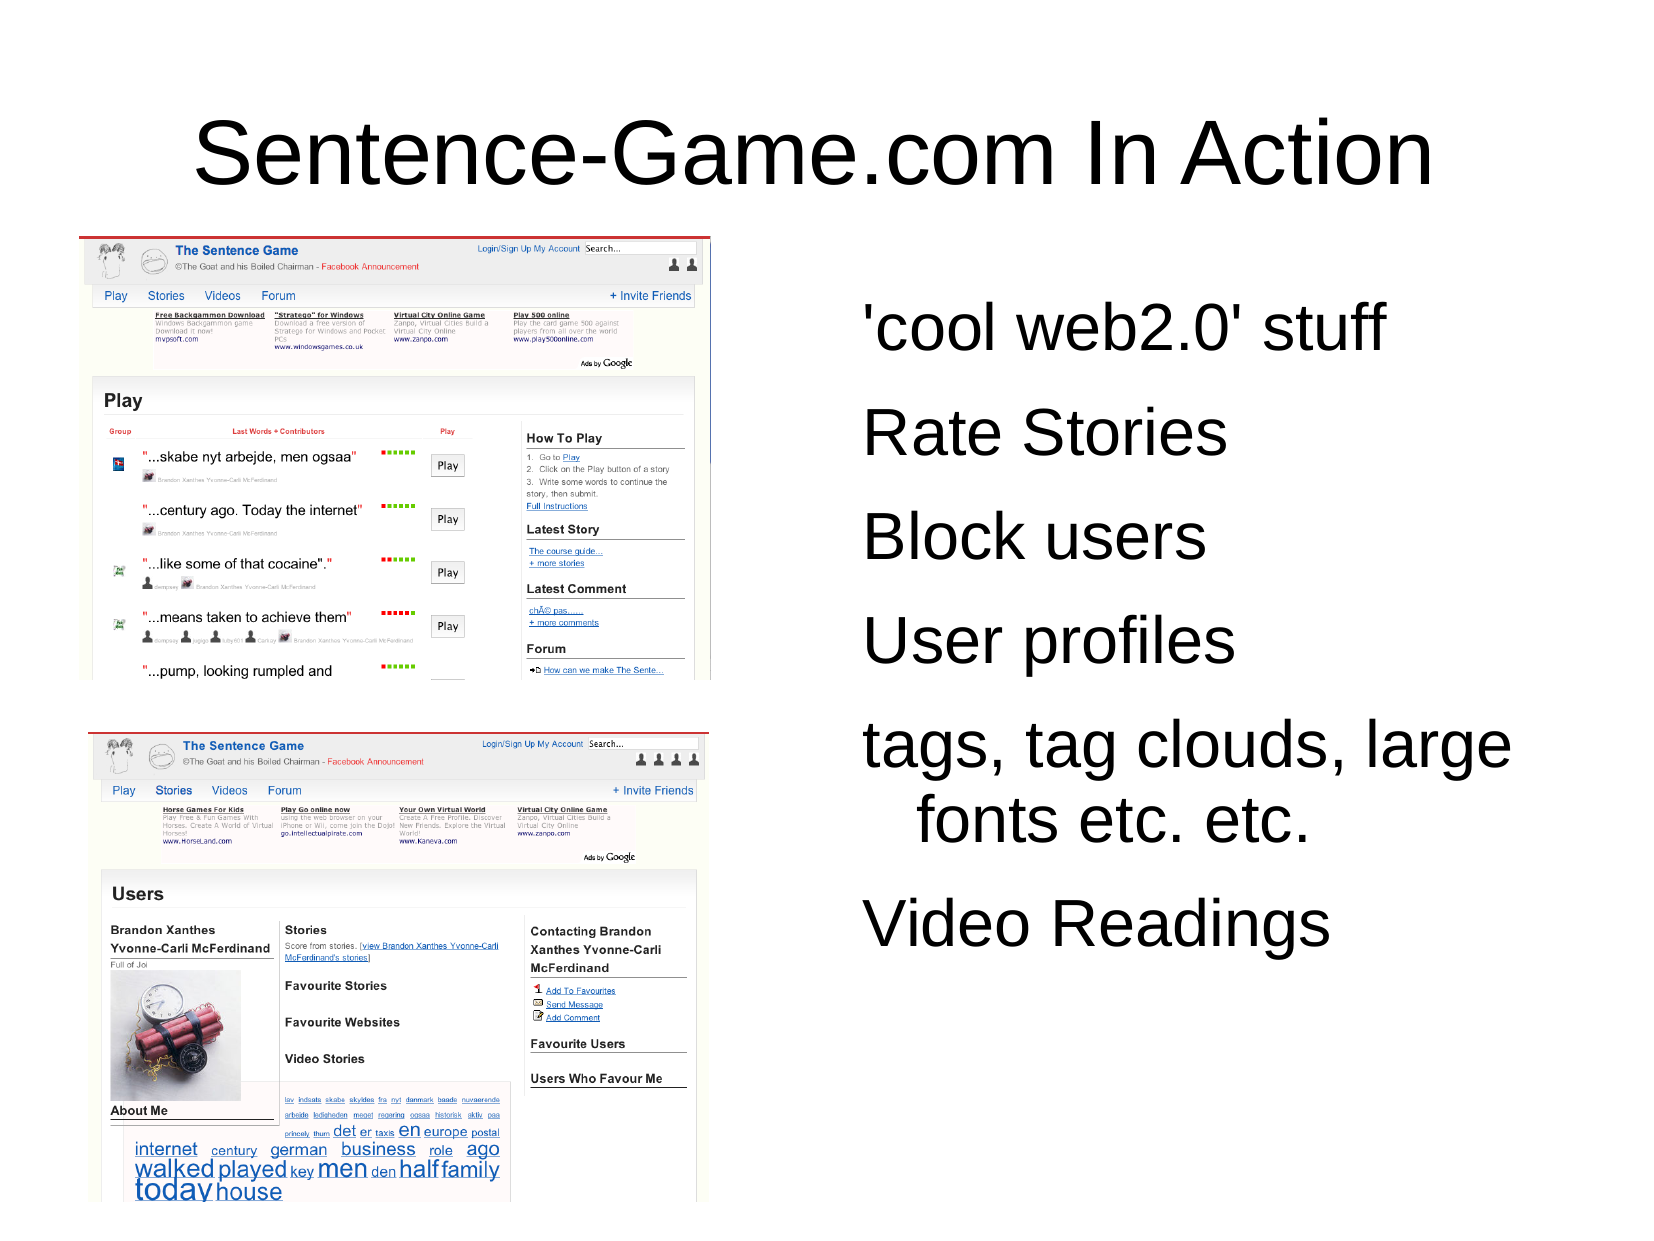

# Sentence-Game.com In Action
'cool web2.0' stuff
Rate Stories
Block users
User profiles
tags, tag clouds, large fonts etc. etc.
Video Readings